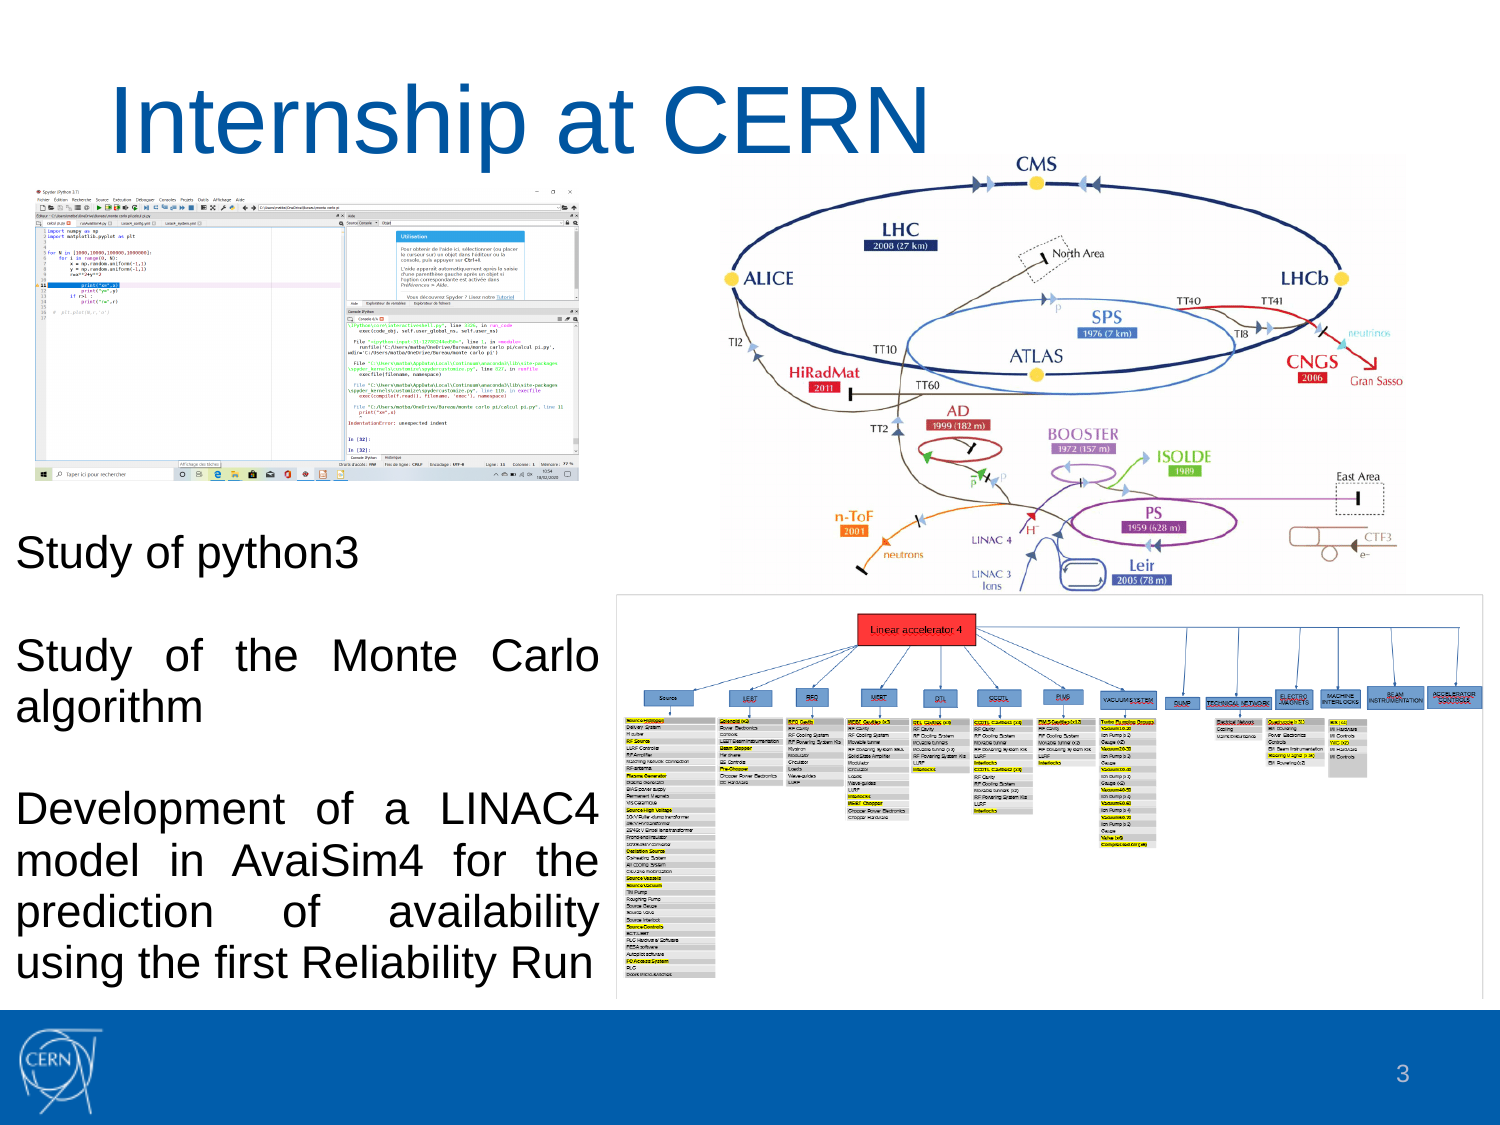

# Internship at CERN
Study of python3
Study of the Monte Carlo algorithm
Development of a LINAC4 model in AvaiSim4 for the prediction of availability using the first Reliability Run